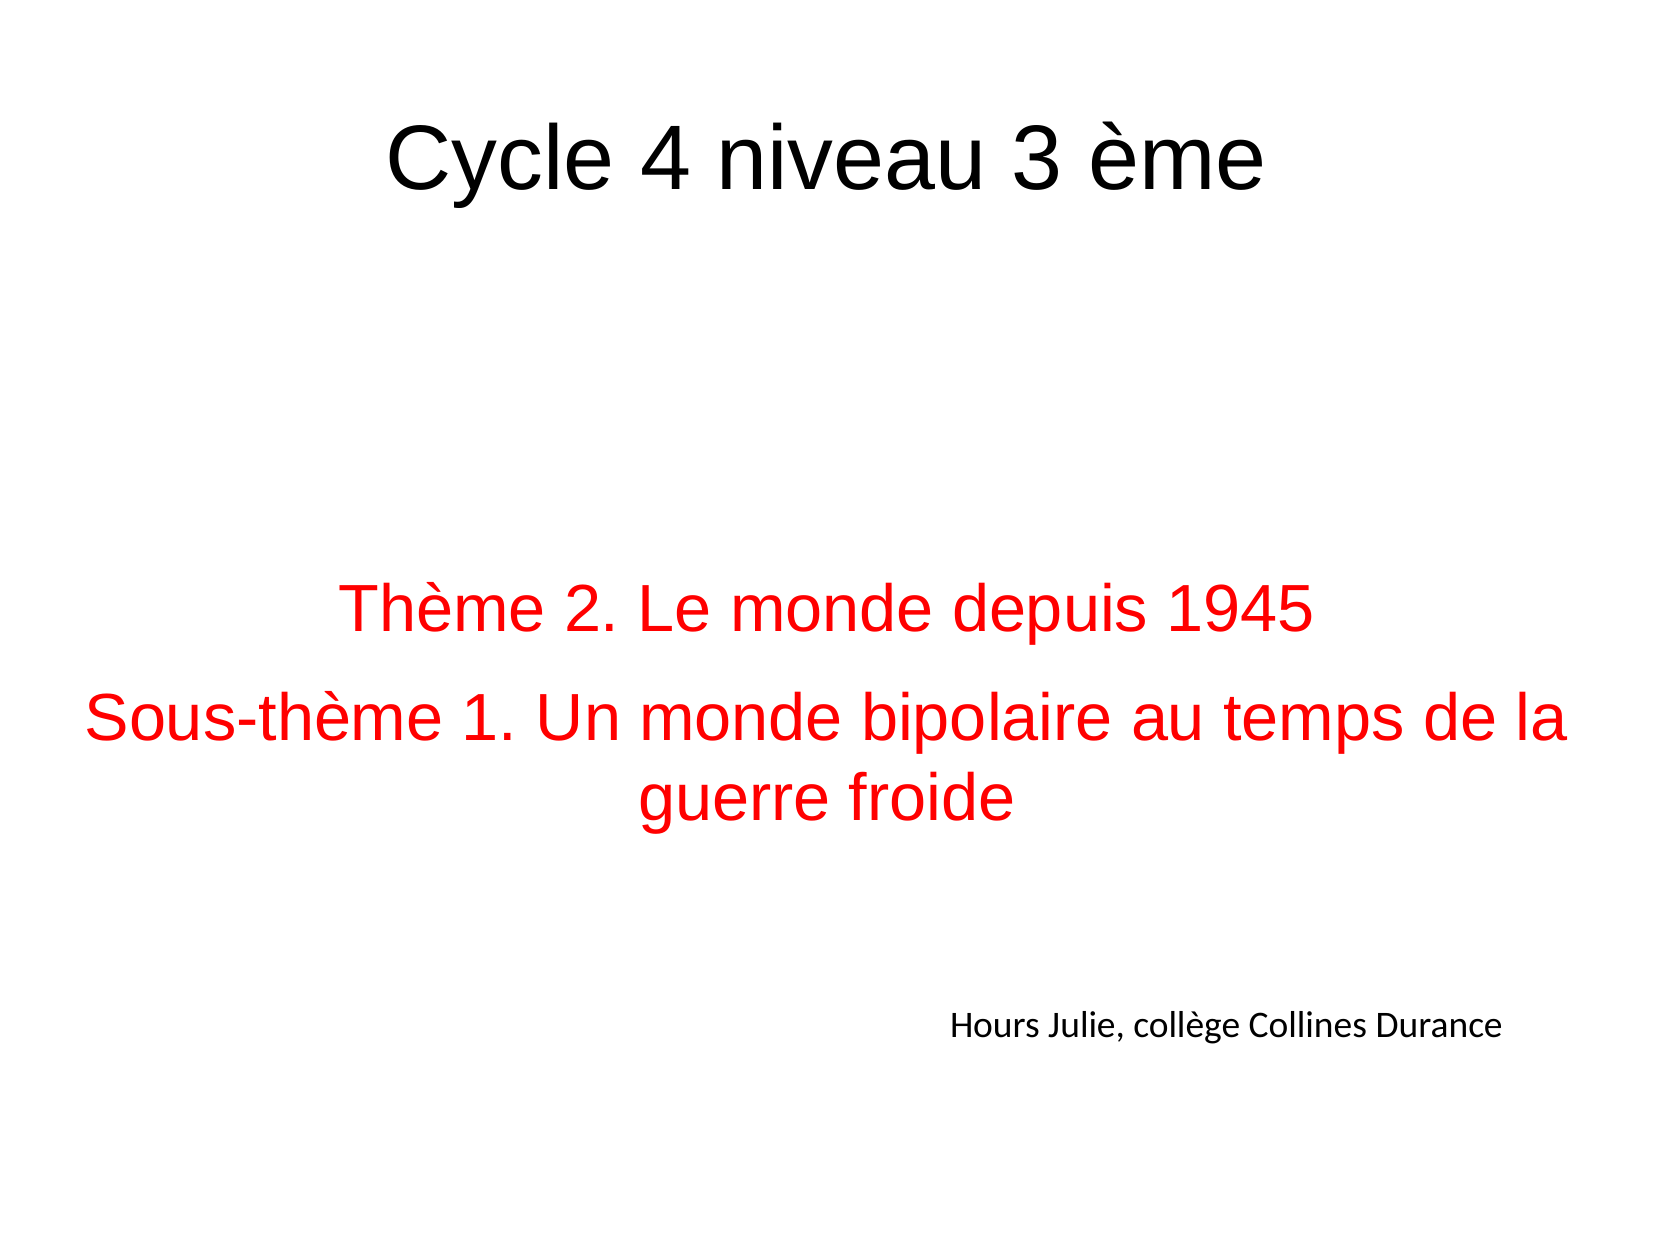

# Cycle 4 niveau 3 ème
Thème 2. Le monde depuis 1945
Sous-thème 1. Un monde bipolaire au temps de la guerre froide
Hours Julie, collège Collines Durance